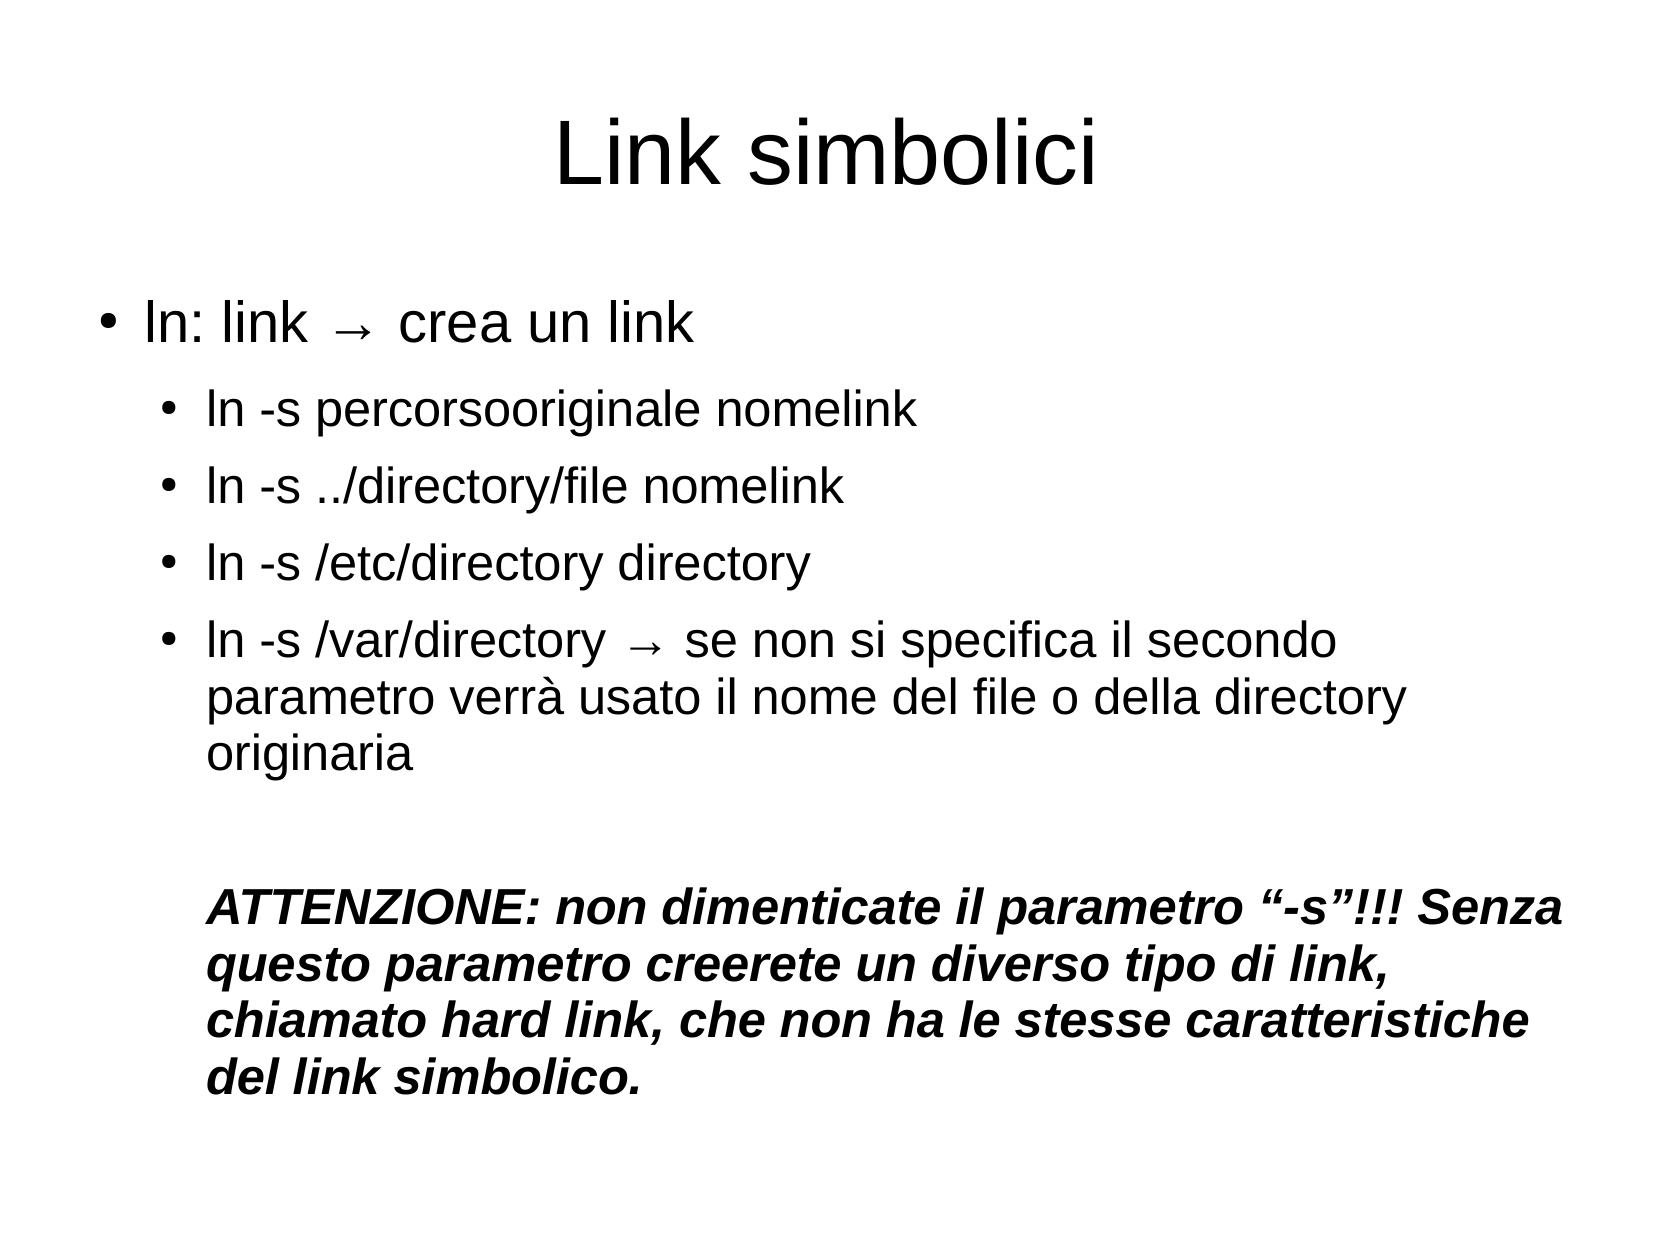

# Link simbolici
ln: link → crea un link
ln -s percorsooriginale nomelink
ln -s ../directory/file nomelink
ln -s /etc/directory directory
ln -s /var/directory → se non si specifica il secondo parametro verrà usato il nome del file o della directory originaria
ATTENZIONE: non dimenticate il parametro “-s”!!! Senza questo parametro creerete un diverso tipo di link, chiamato hard link, che non ha le stesse caratteristiche del link simbolico.